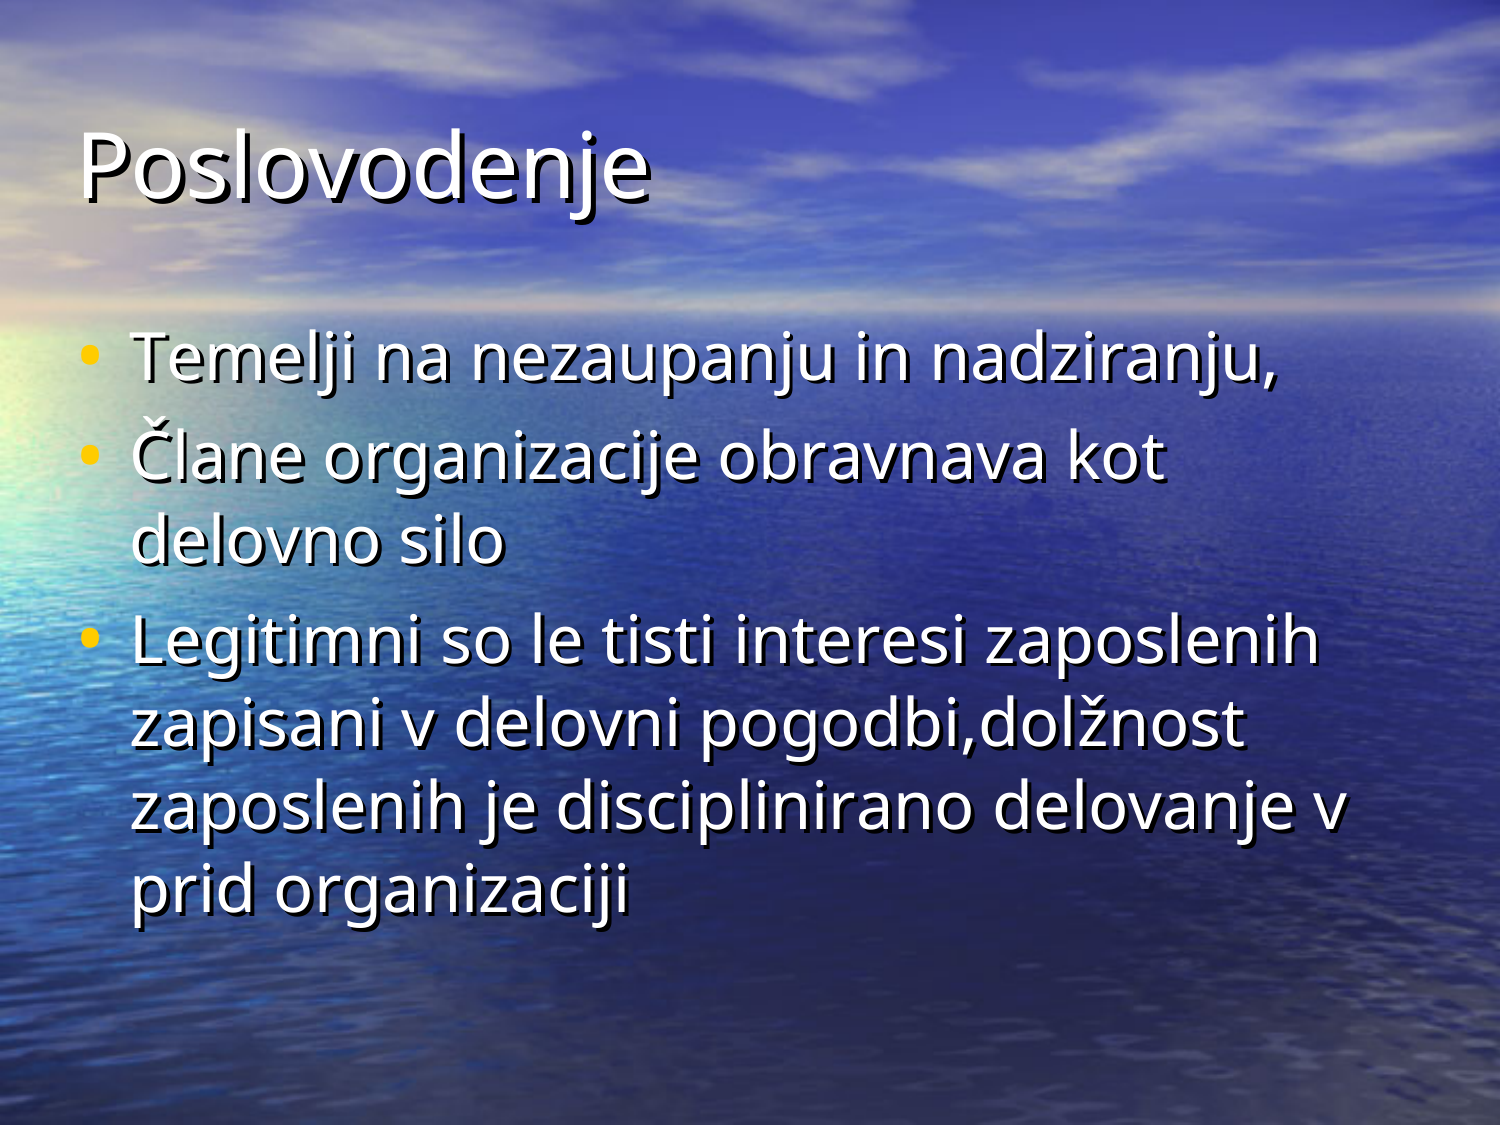

# Poslovodenje
Temelji na nezaupanju in nadziranju,
Člane organizacije obravnava kot delovno silo
Legitimni so le tisti interesi zaposlenih zapisani v delovni pogodbi,dolžnost zaposlenih je disciplinirano delovanje v prid organizaciji